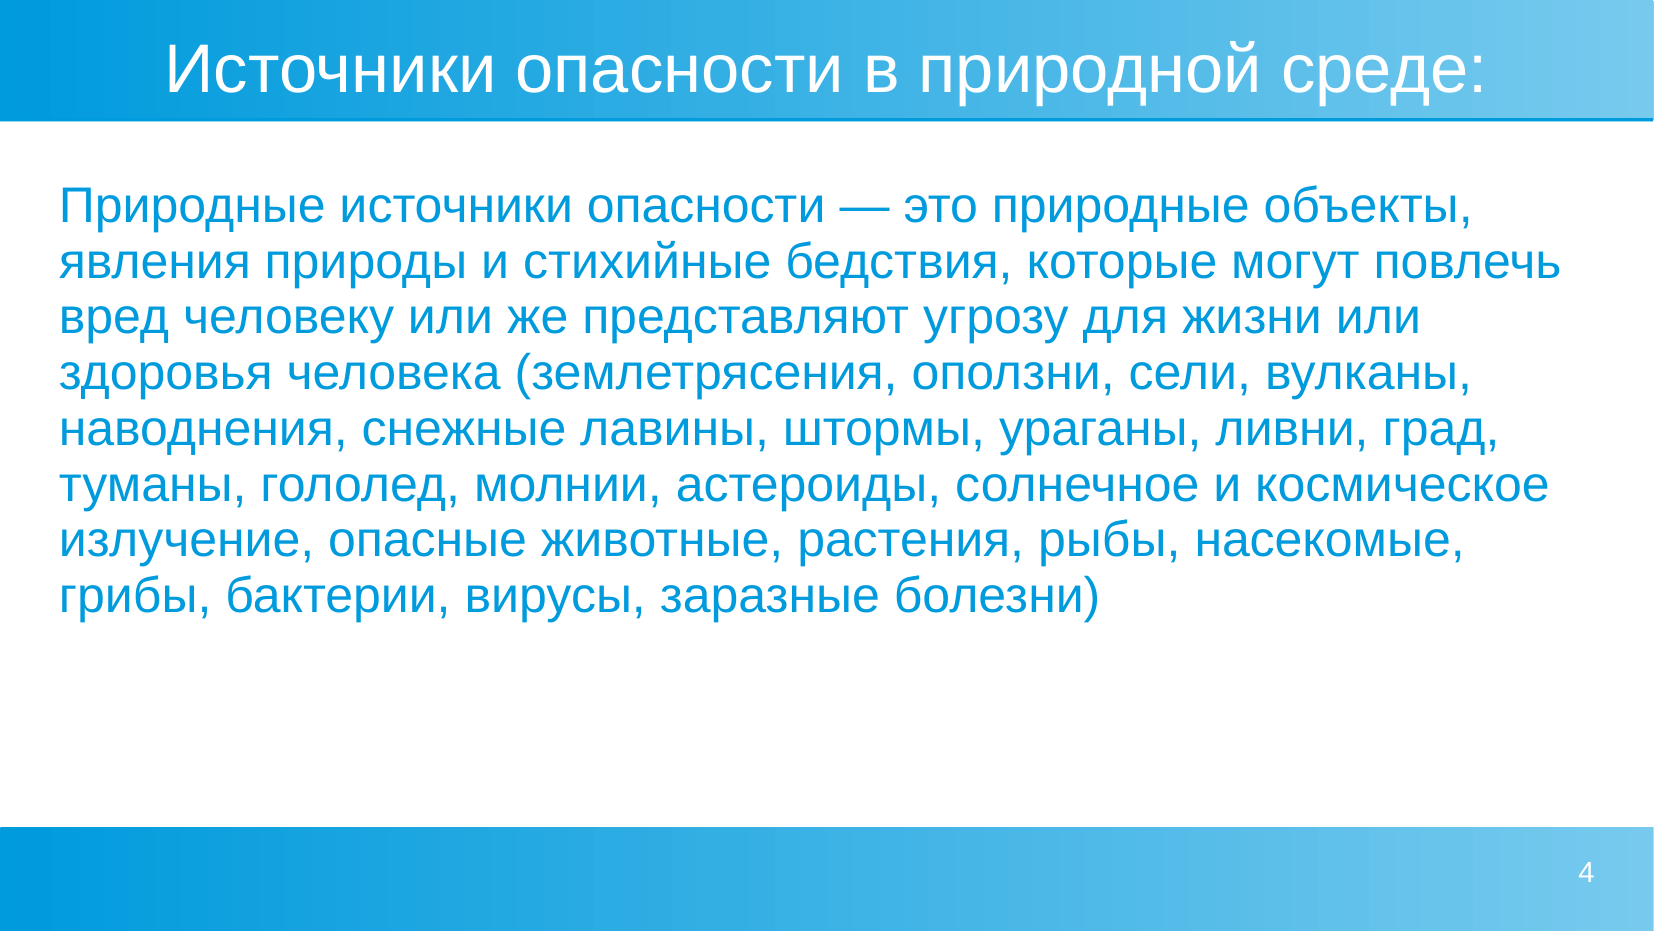

# Источники опасности в природной среде:
Природные источники опасности — это природные объекты, явления природы и стихийные бедствия, которые могут повлечь вред человеку или же представляют угрозу для жизни или здоровья человека (землетрясения, оползни, сели, вулканы, наводнения, снежные лавины, штормы, ураганы, ливни, град, туманы, гололед, молнии, астероиды, солнечное и космическое излучение, опасные животные, растения, рыбы, насекомые, грибы, бактерии, вирусы, заразные болезни)
4